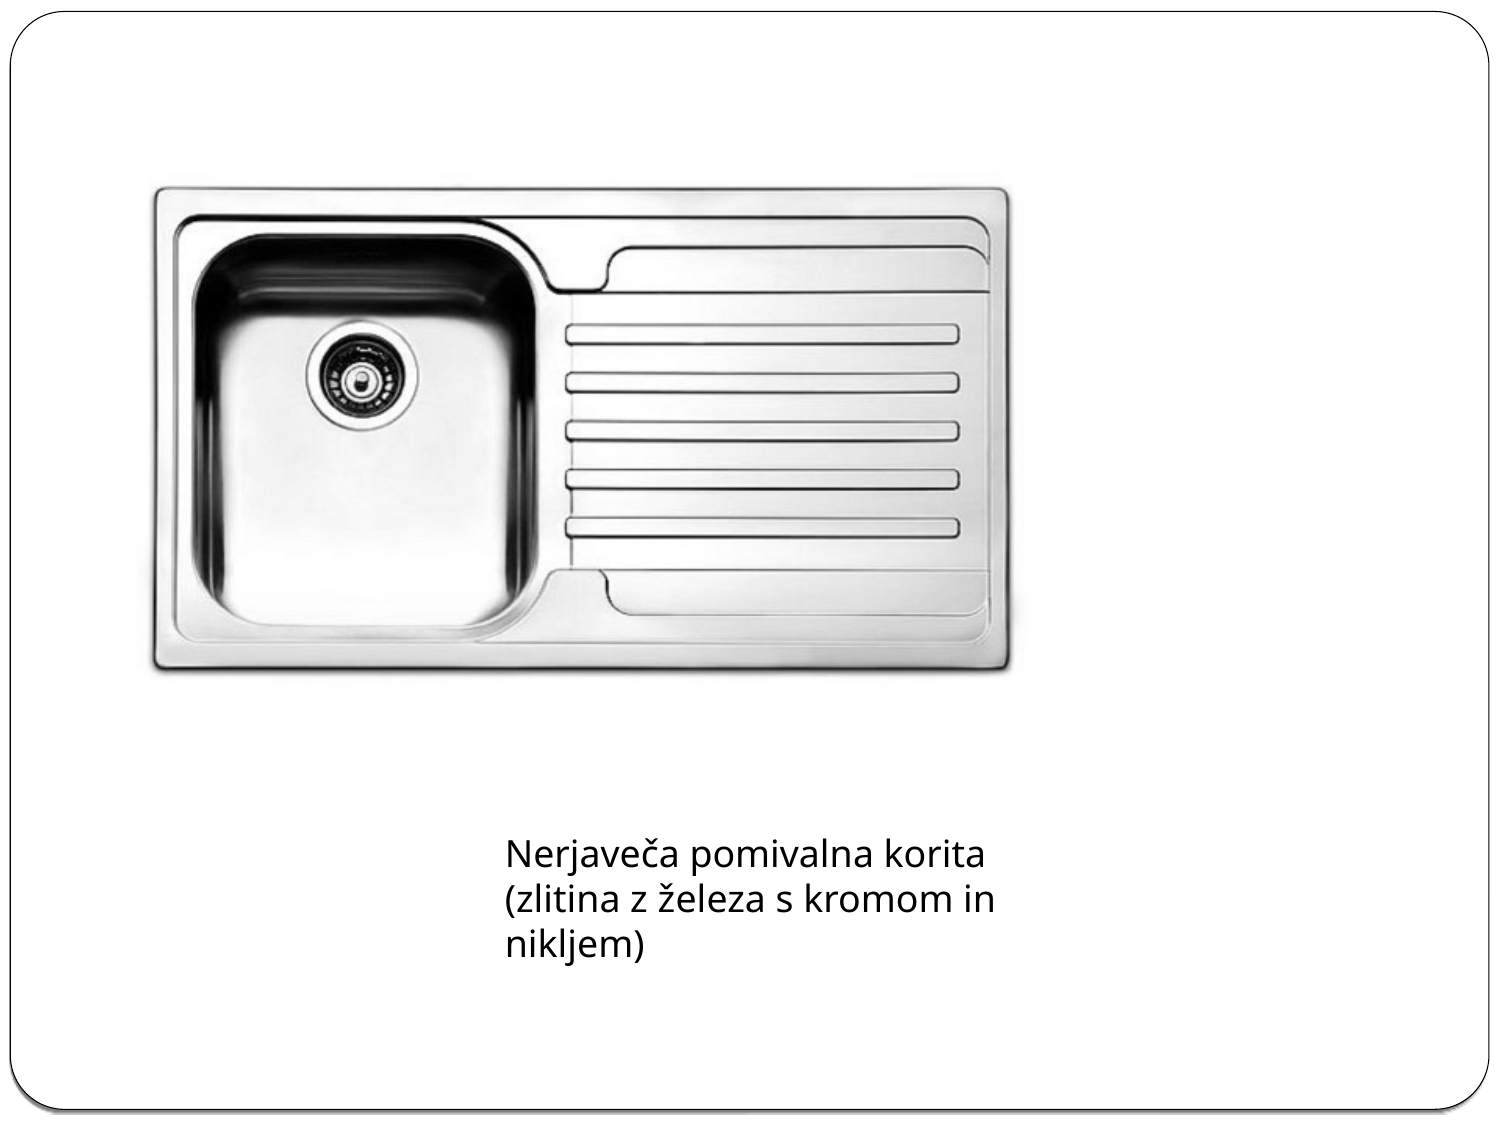

Nerjaveča pomivalna korita (zlitina z železa s kromom in nikljem)